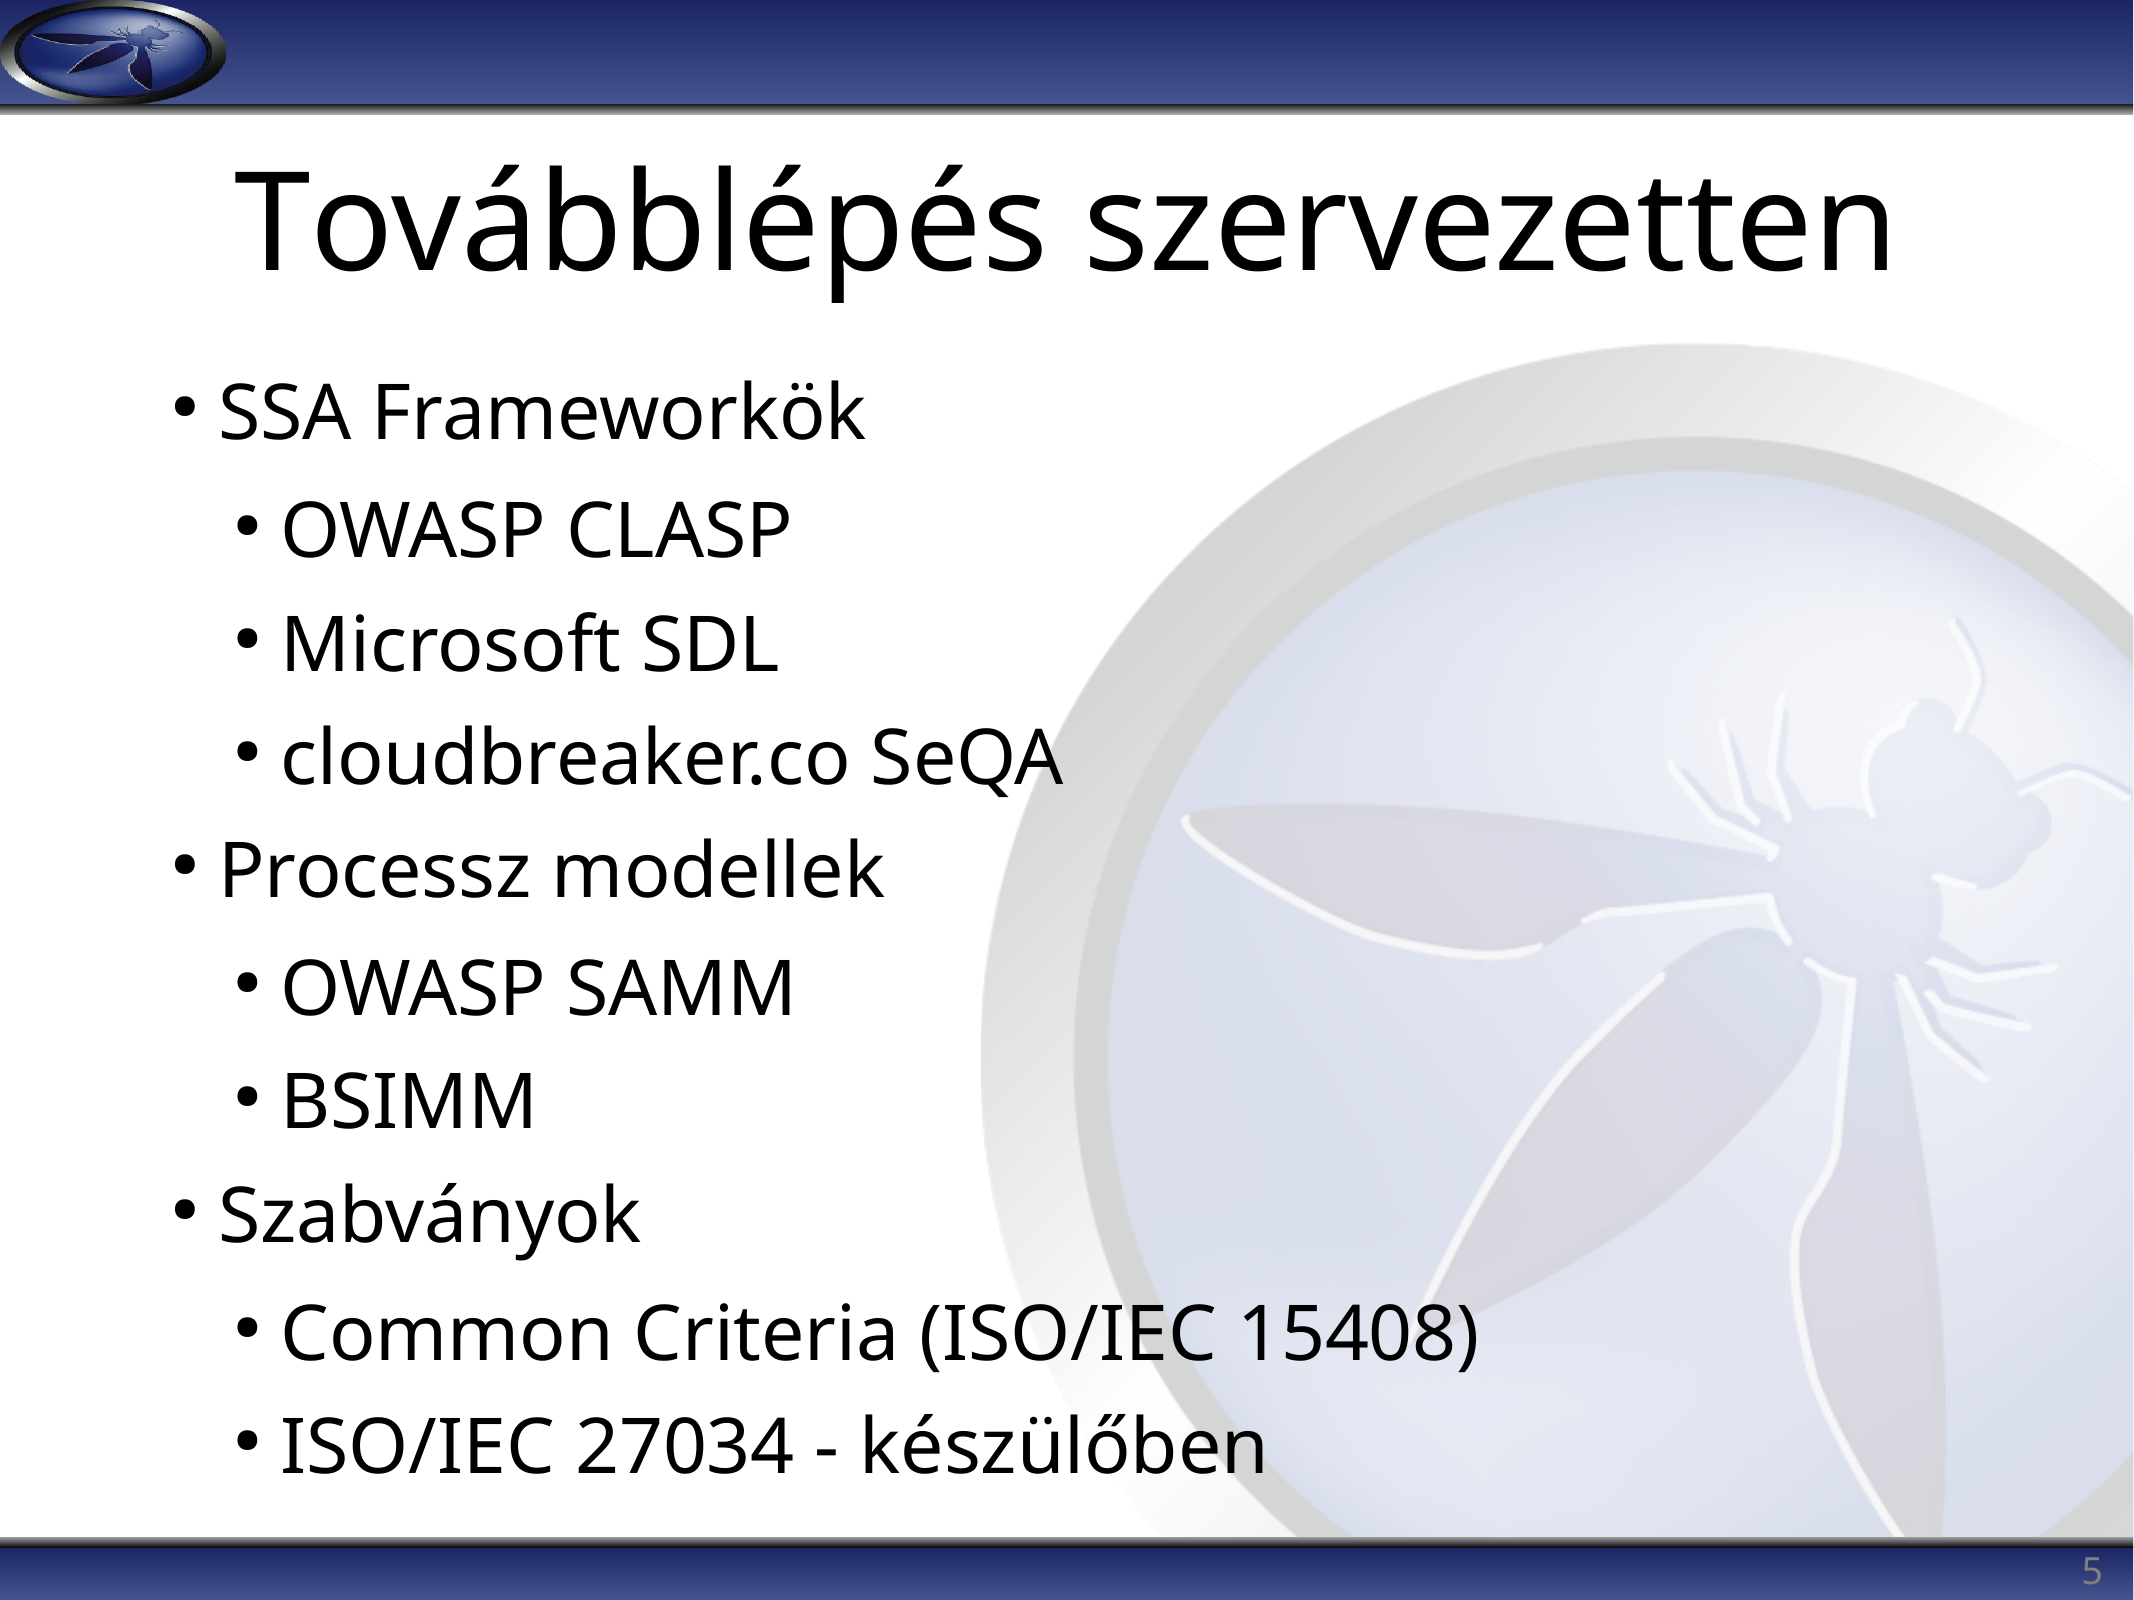

# Továbblépés szervezetten
SSA Frameworkök
OWASP CLASP
Microsoft SDL
cloudbreaker.co SeQA
Processz modellek
OWASP SAMM
BSIMM
Szabványok
Common Criteria (ISO/IEC 15408)
ISO/IEC 27034 - készülőben